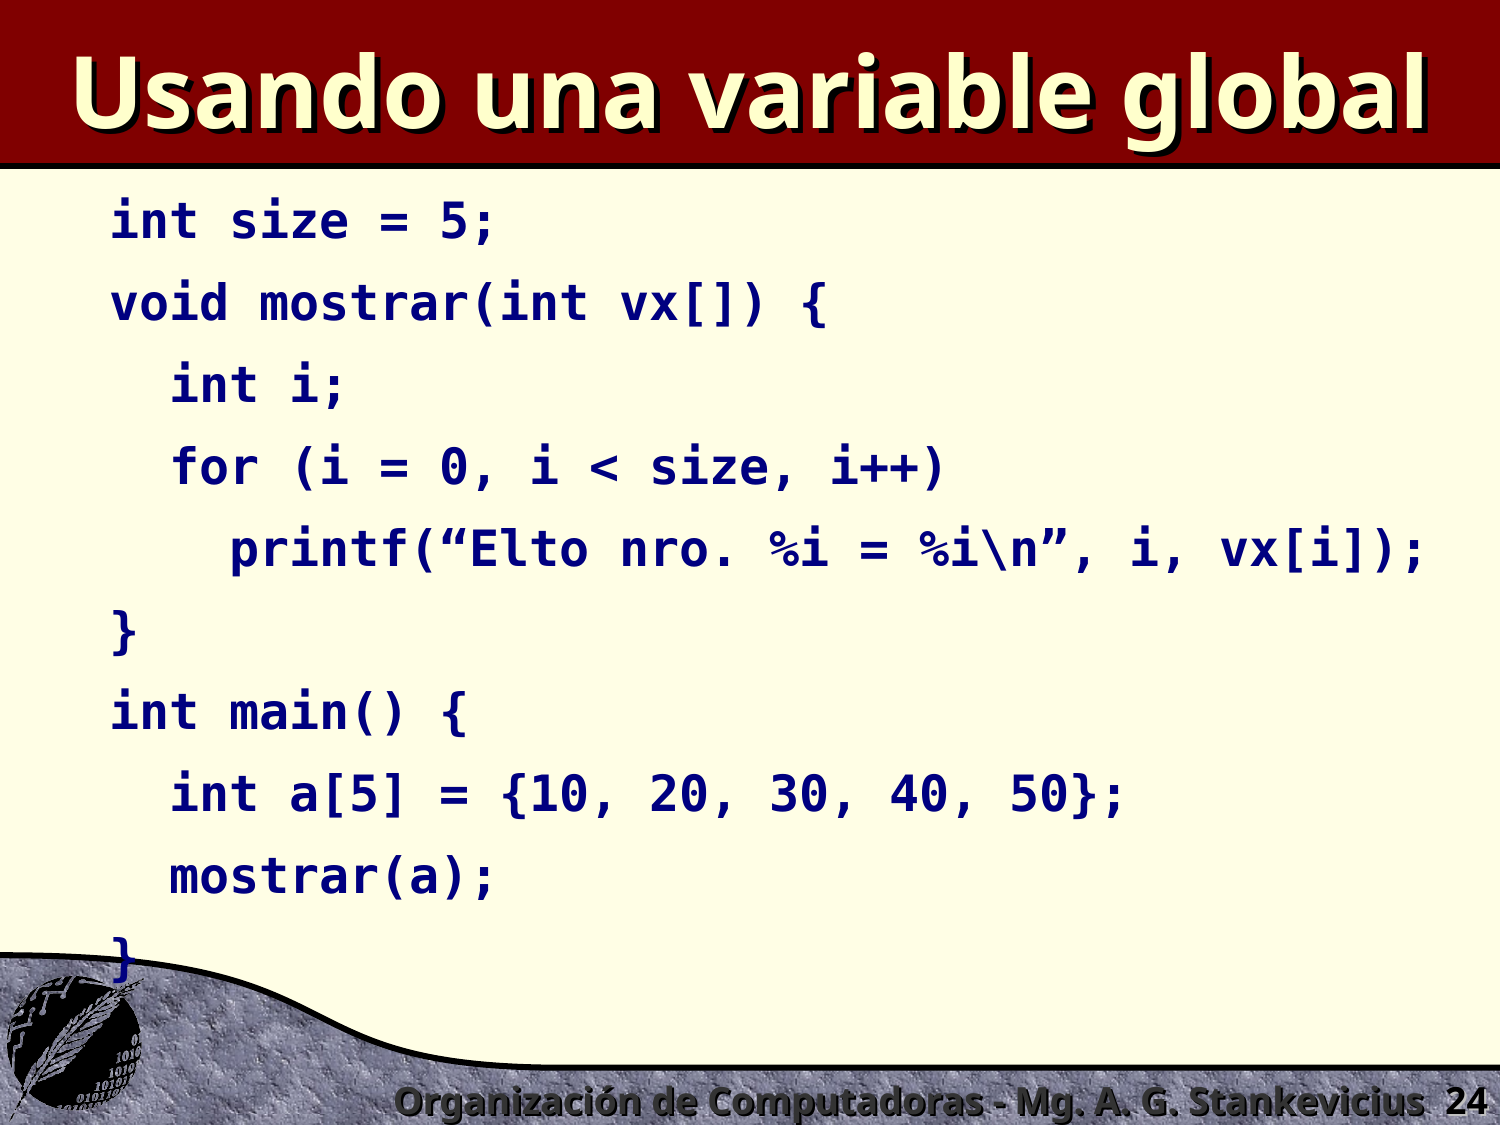

# Usando una variable global
int size = 5;
void mostrar(int vx[]) {
 int i;
 for (i = 0, i < size, i++)
 printf(“Elto nro. %i = %i\n”, i, vx[i]);
}
int main() {
 int a[5] = {10, 20, 30, 40, 50};
 mostrar(a);
}
24